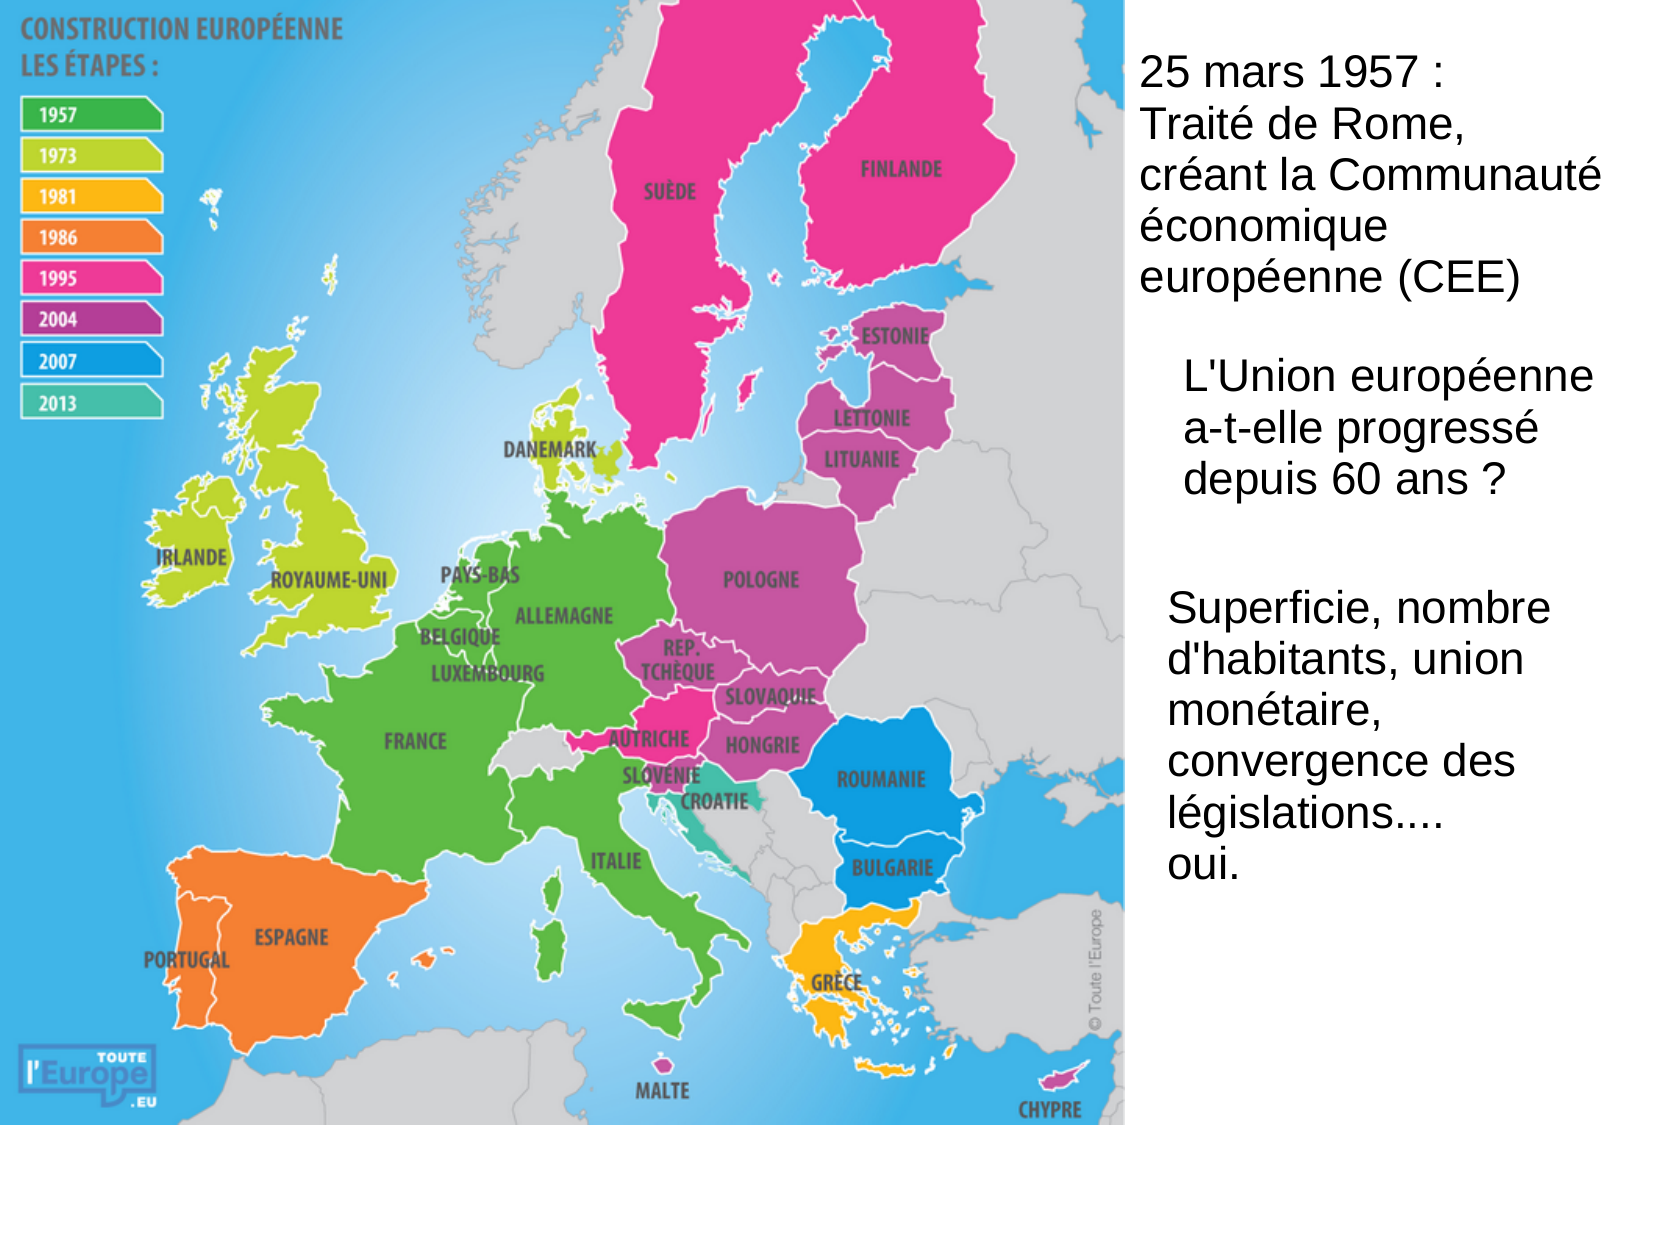

25 mars 1957 :
Traité de Rome,
créant la Communauté économique européenne (CEE)
L'Union européenne a-t-elle progressé depuis 60 ans ?
Superficie, nombre d'habitants, union monétaire, convergence des législations....
oui.